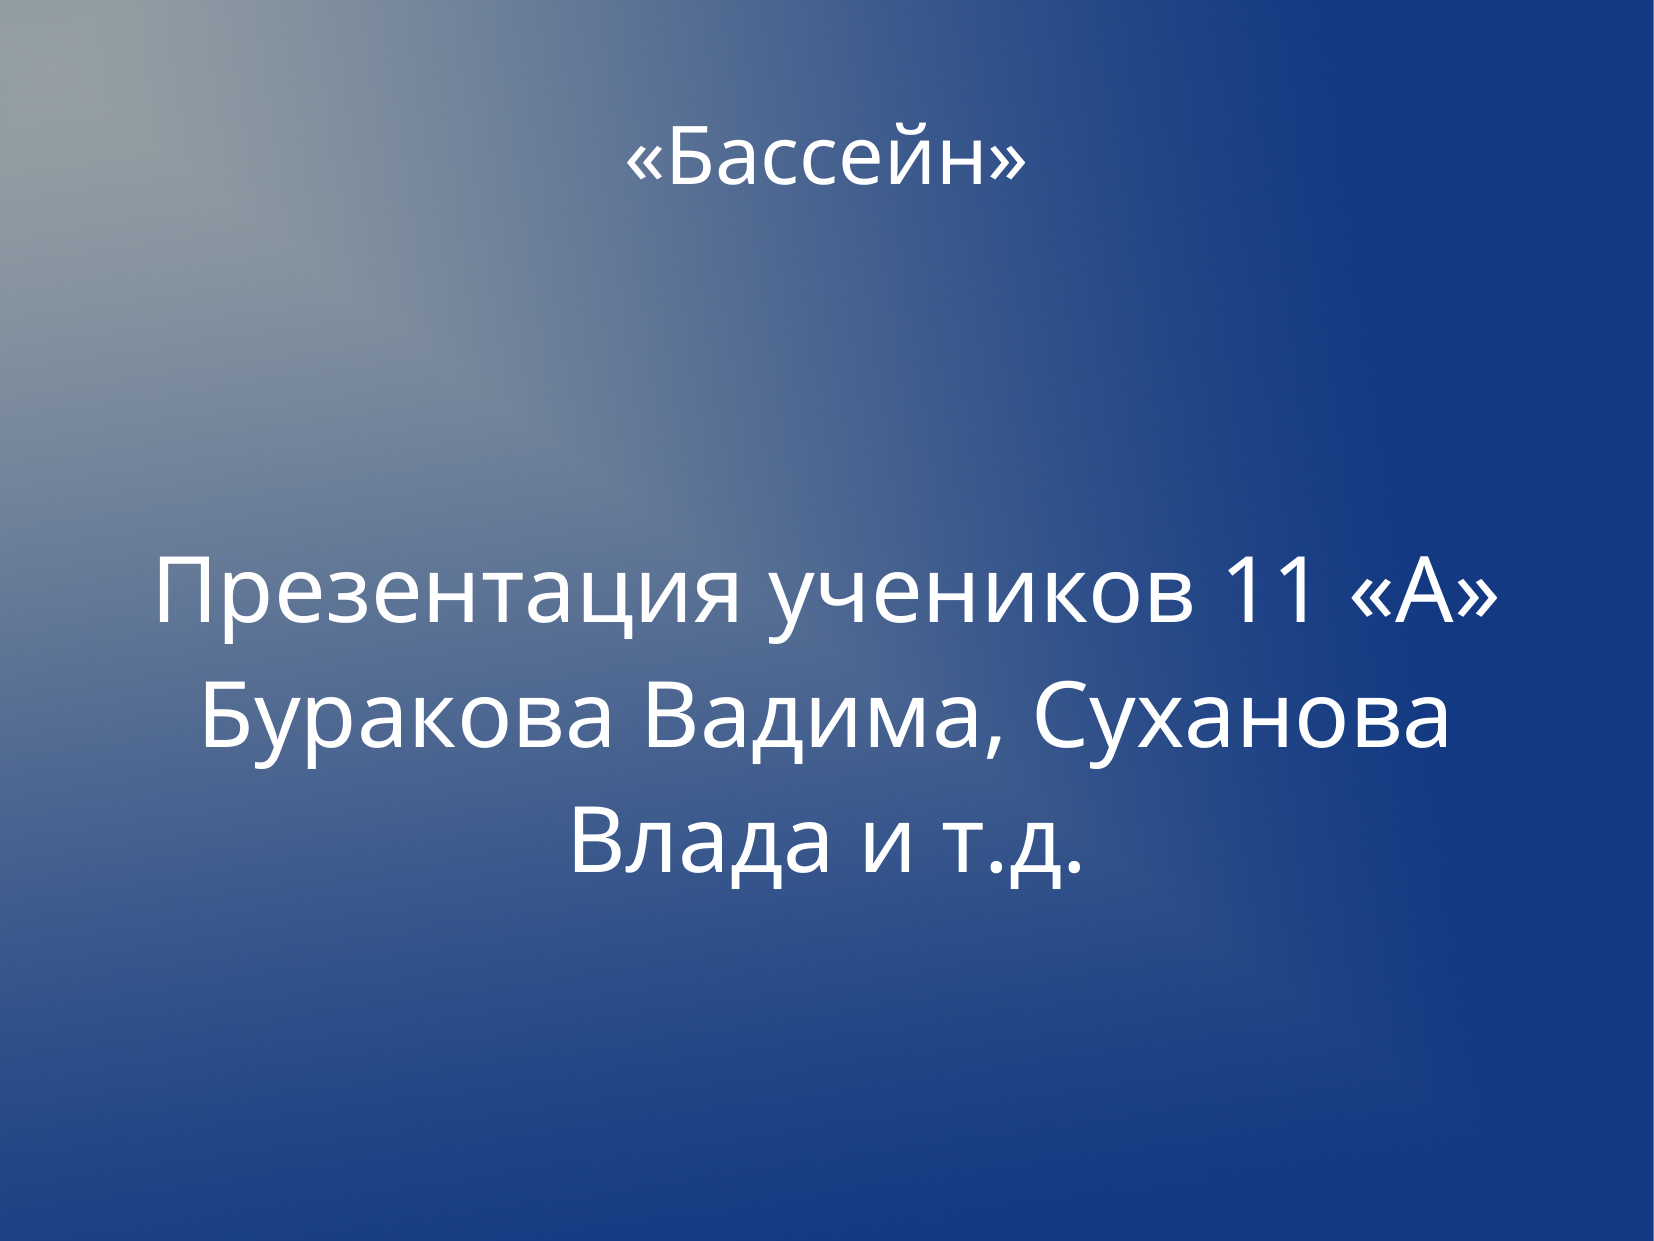

# «Бассейн»
Презентация учеников 11 «А»
Буракова Вадима, Суханова Влада и т.д.